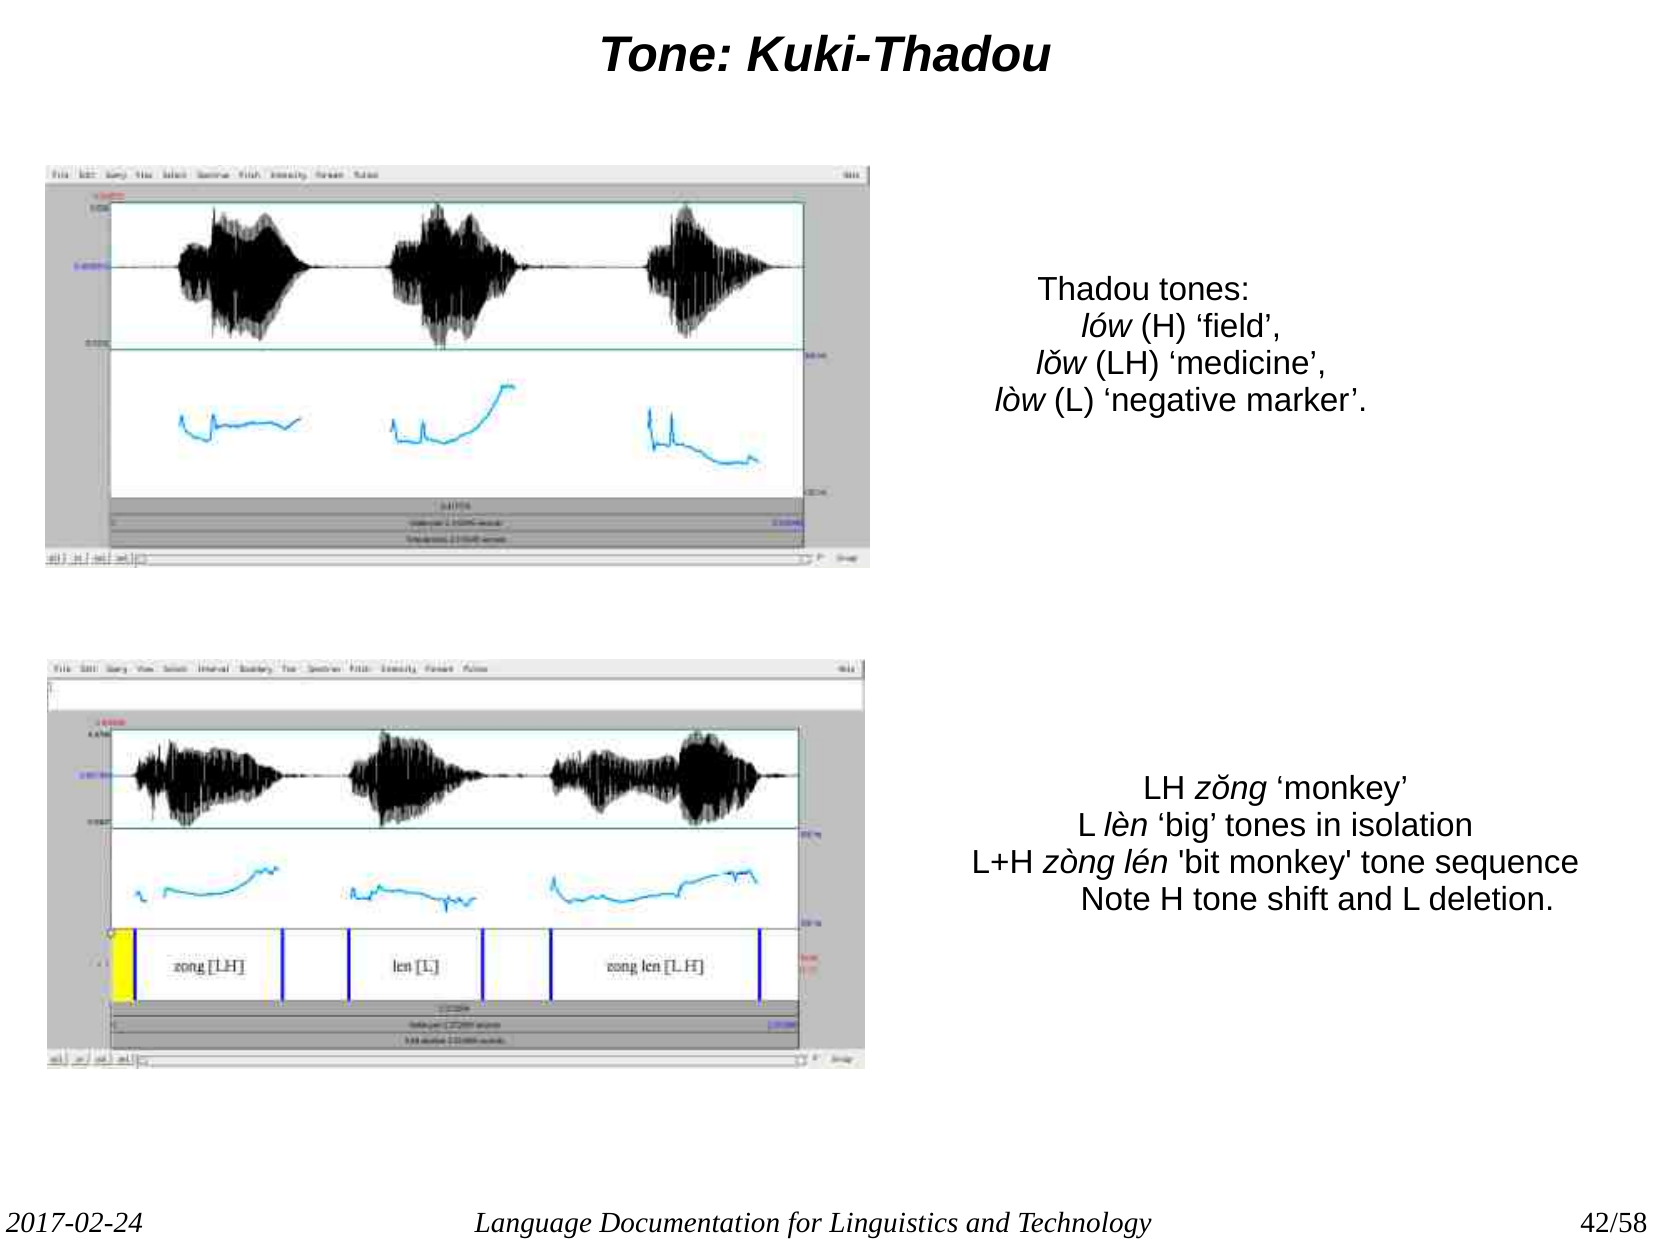

# Tone: Kuki-Thadou
Thadou tones:
	lów (H) ‘field’,
	lǒw (LH) ‘medicine’,
	lòw (L) ‘negative marker’.
LH zŏng ‘monkey’
L lèn ‘big’ tones in isolation
L+H zòng lén 'bit monkey' tone sequence
	 Note H tone shift and L deletion.
ELKL-4, U Agra, 2016-02-25_27
D. Gibbon: What can endangered languages teach the language technologies?
42